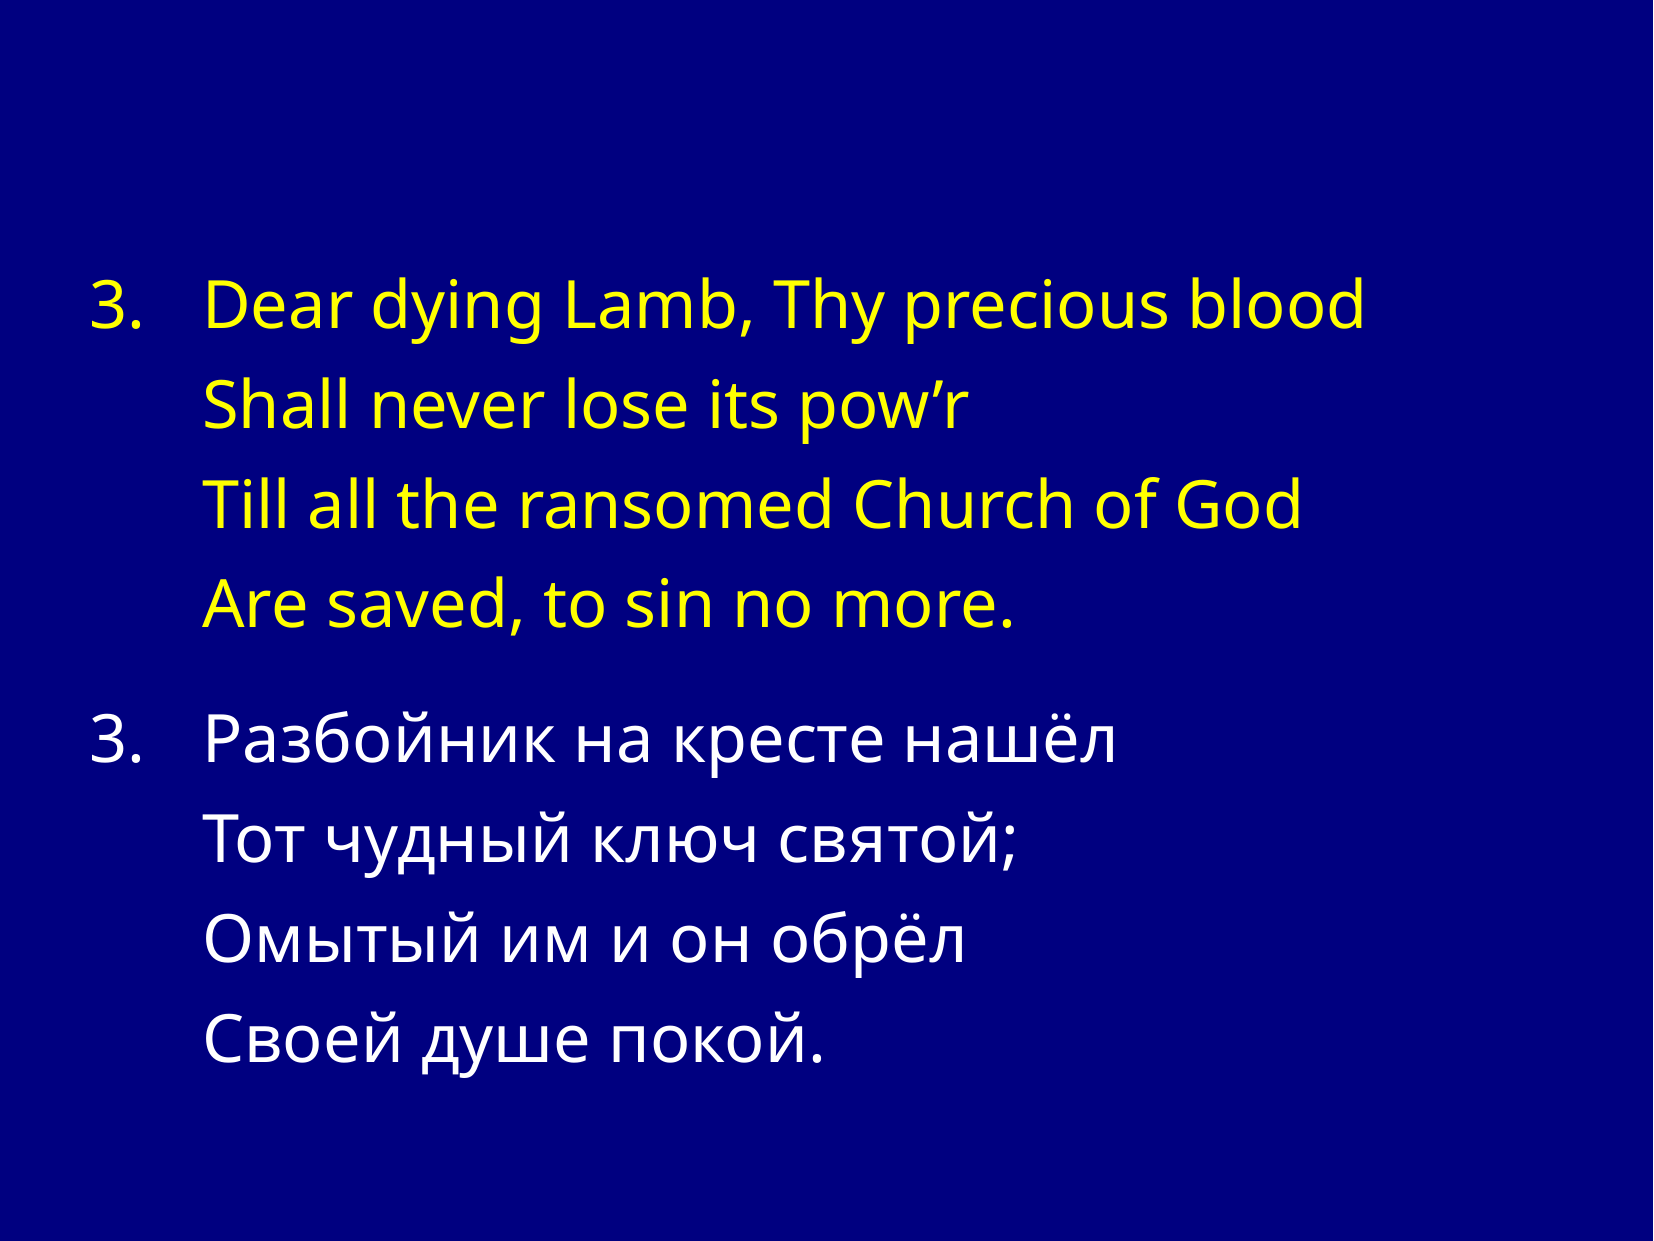

3.	Dear dying Lamb, Thy precious blood
	Shall never lose its pow’r
	Till all the ransomed Church of God
	Are saved, to sin no more.
3.	Разбойник на кресте нашёл
	Тот чудный ключ святой;
	Омытый им и он обрёл
	Своей душе покой.